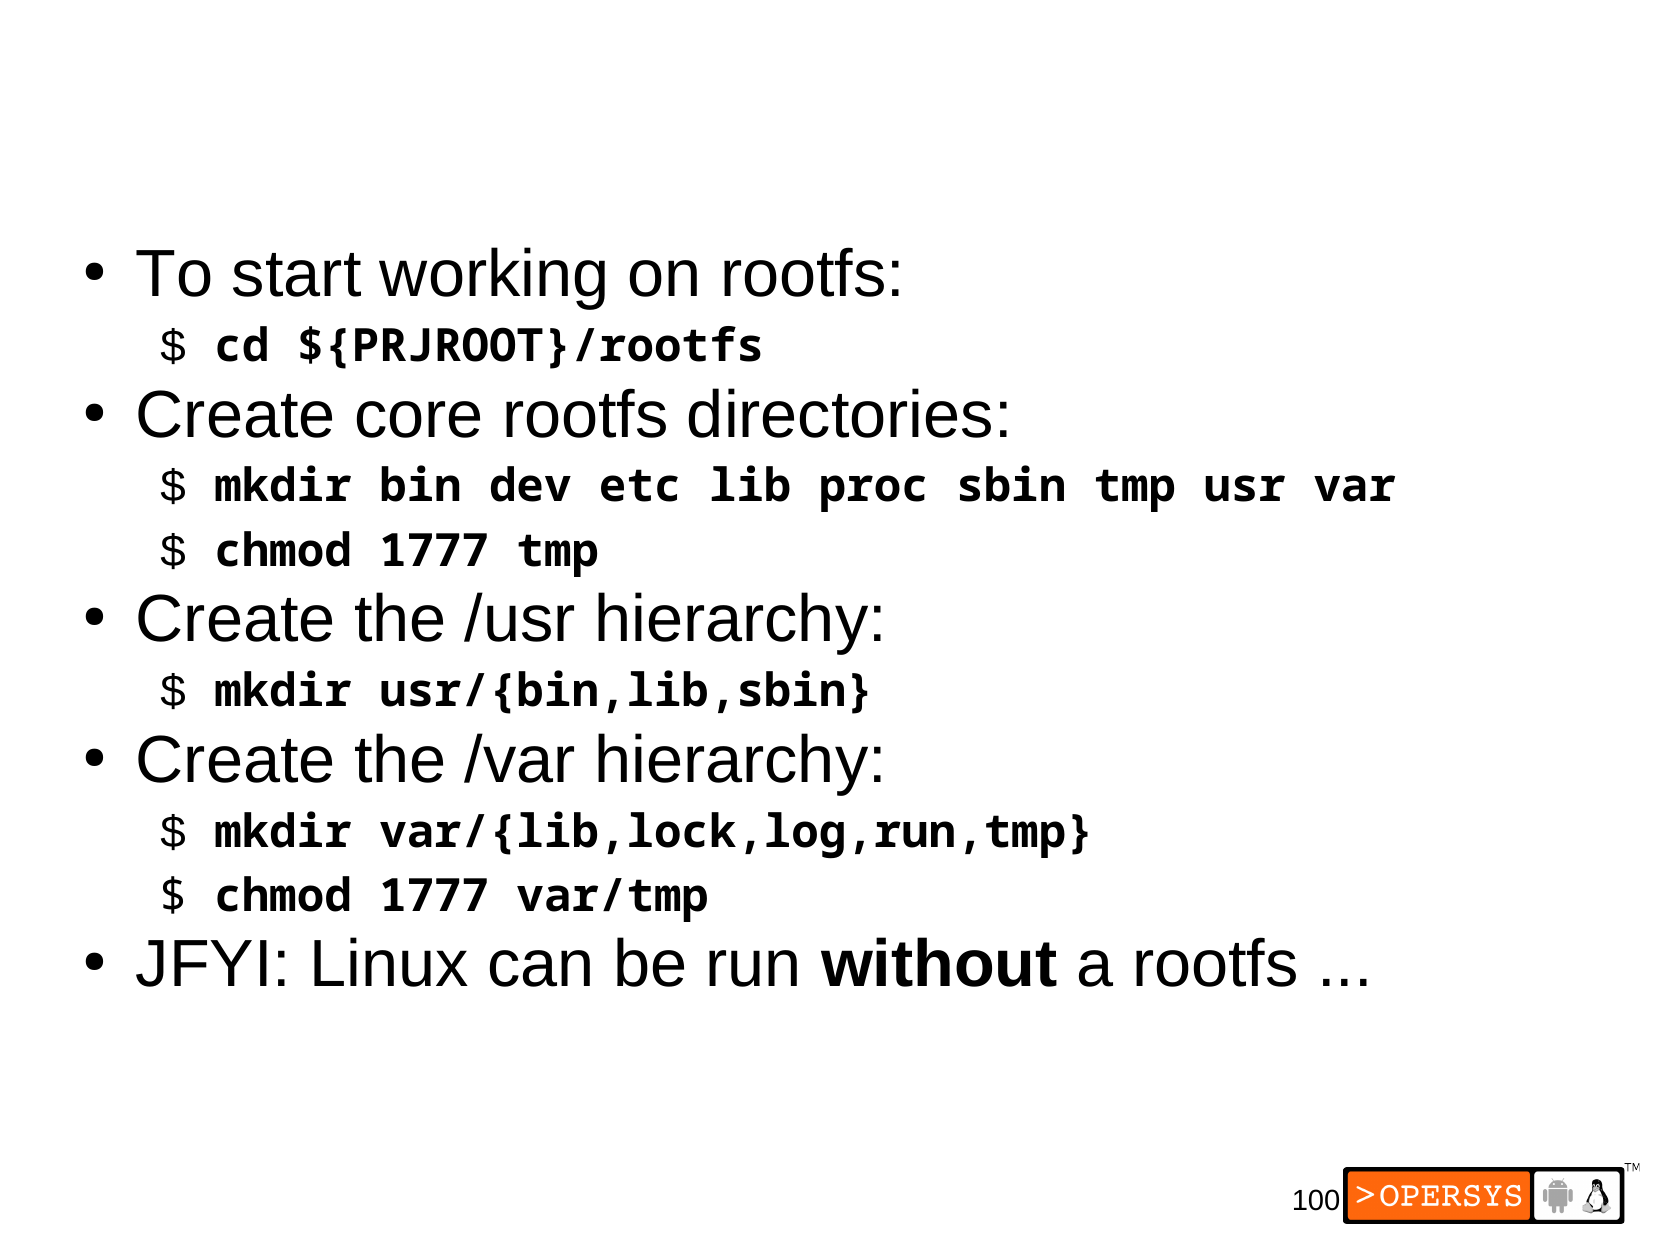

# To start working on rootfs:
$ cd ${PRJROOT}/rootfs
Create core rootfs directories:
$ mkdir bin dev etc lib proc sbin tmp usr var
$ chmod 1777 tmp
Create the /usr hierarchy:
$ mkdir usr/{bin,lib,sbin}
Create the /var hierarchy:
$ mkdir var/{lib,lock,log,run,tmp}
$ chmod 1777 var/tmp
JFYI: Linux can be run without a rootfs ...